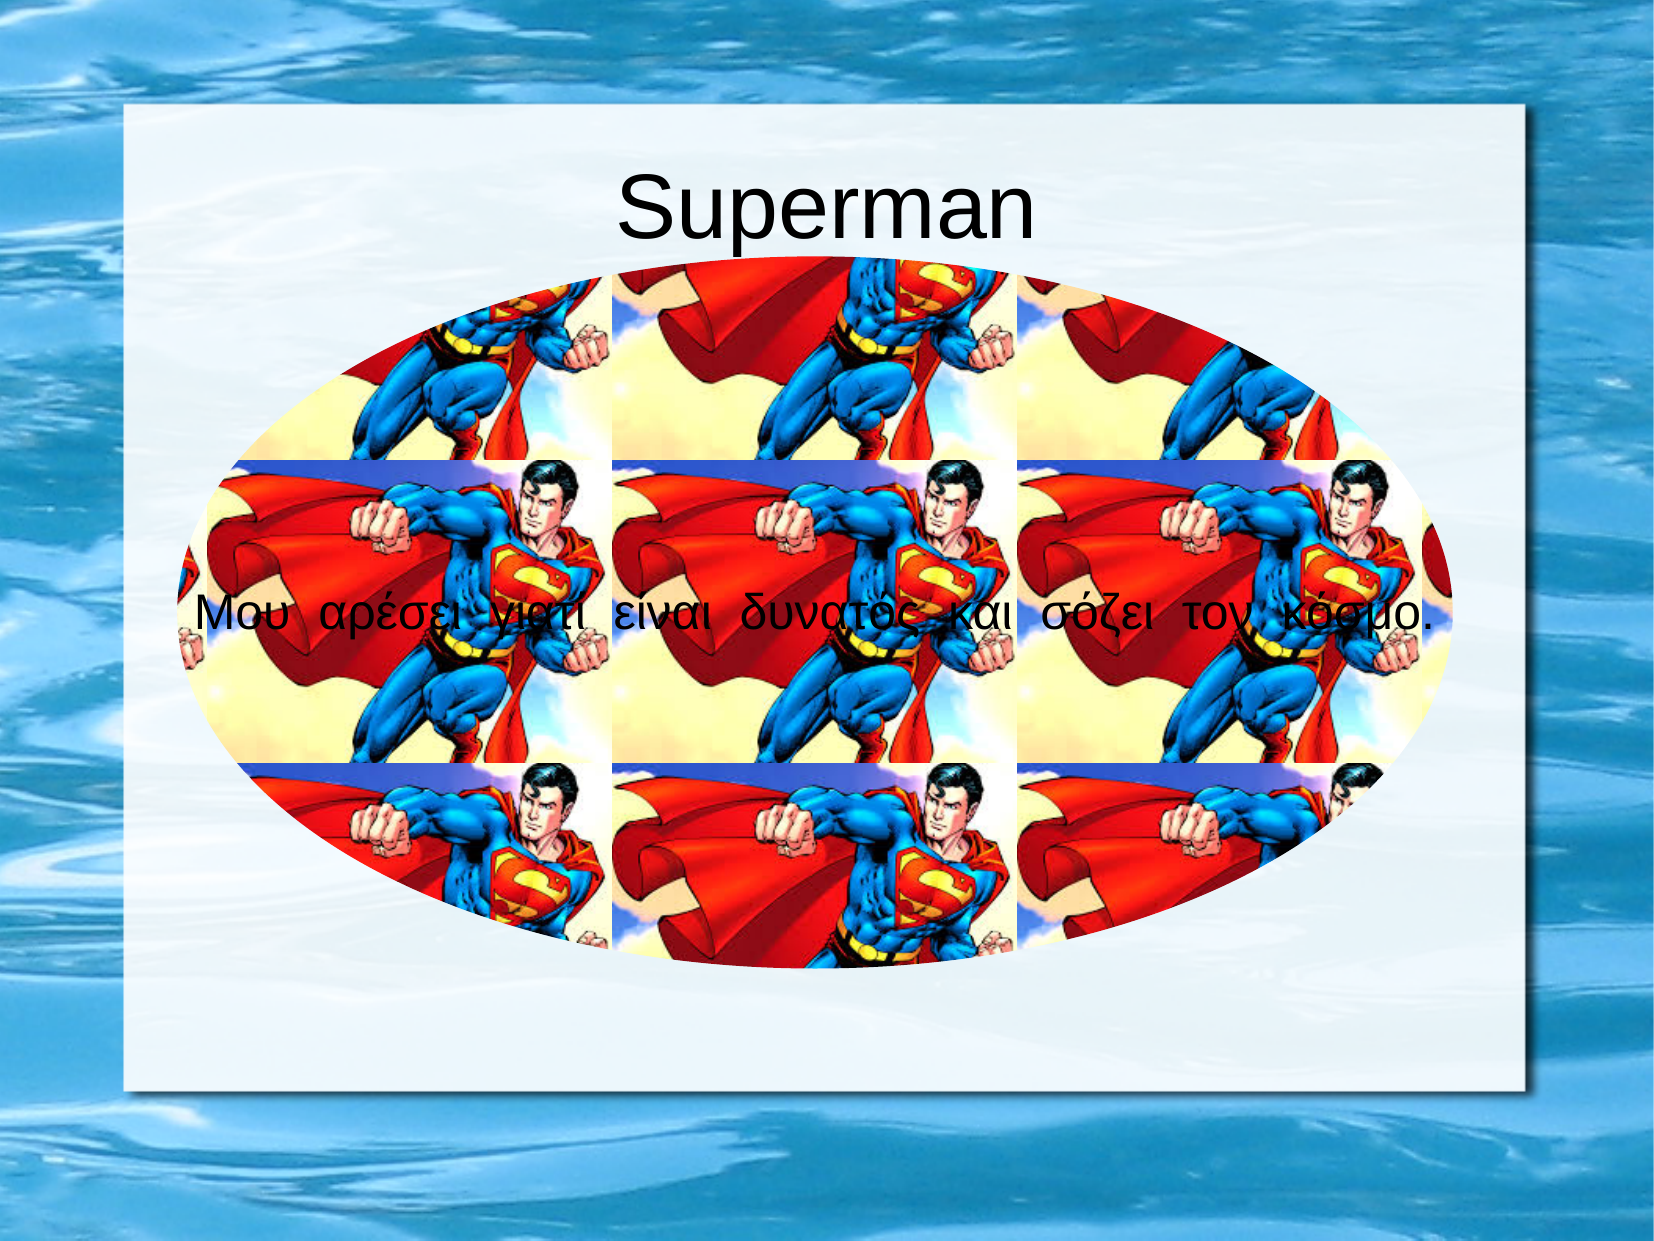

# Superman
Μου αρέσει γιατί είναι δυνατός και σόζει τον κόσμο.